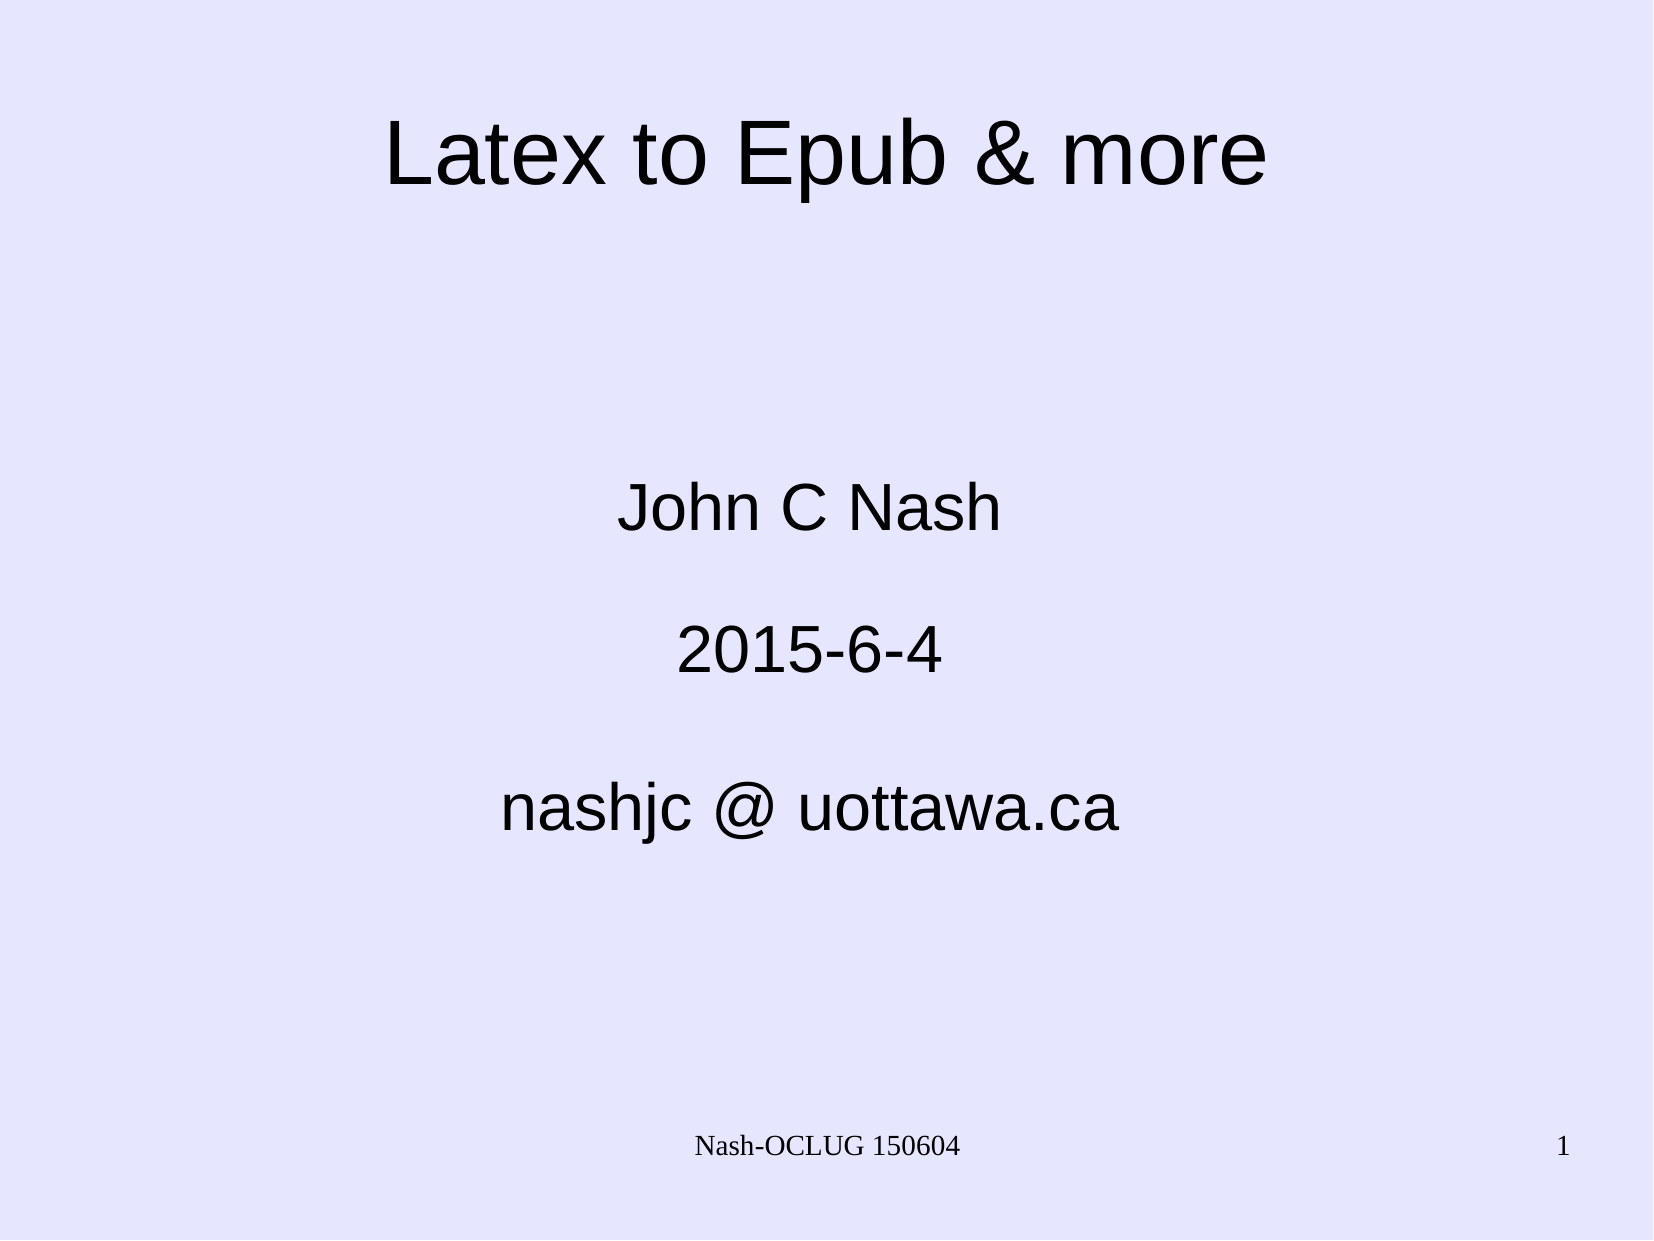

# Latex to Epub & more
2015-6-4
John C Nash
nashjc @ uottawa.ca
1